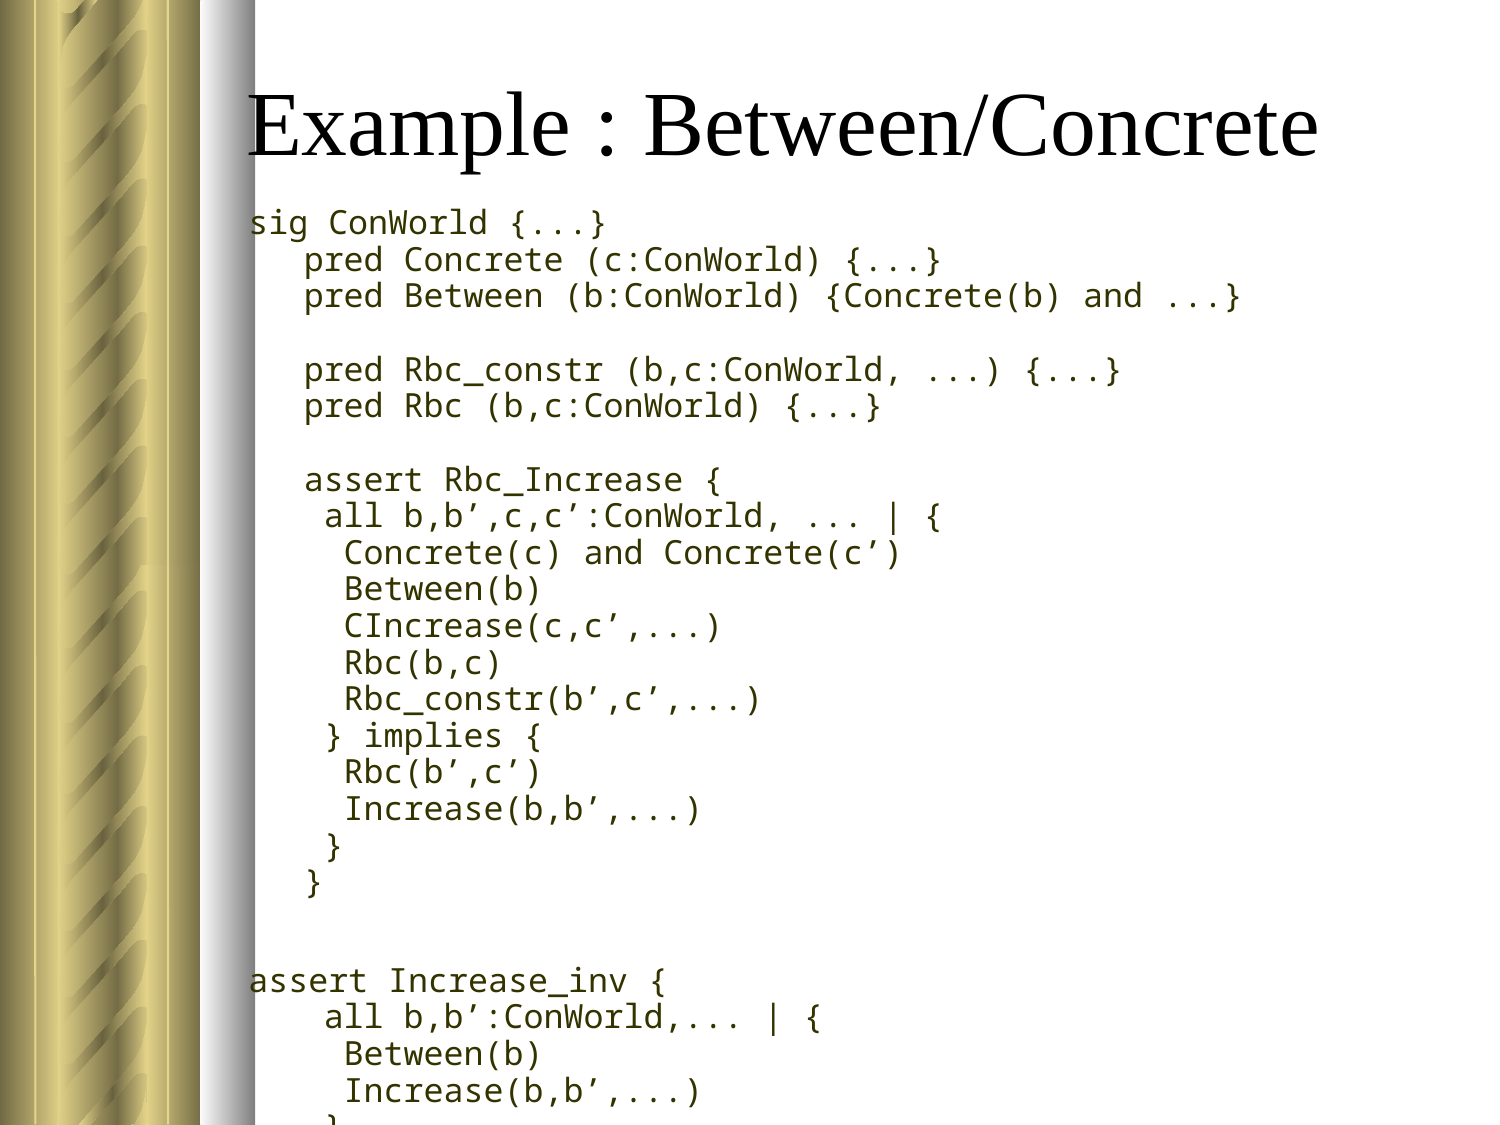

# Example : Between/Concrete
sig ConWorld {...}
pred Concrete (c:ConWorld) {...}
pred Between (b:ConWorld) {Concrete(b) and ...}
pred Rbc_constr (b,c:ConWorld, ...) {...}
pred Rbc (b,c:ConWorld) {...}
assert Rbc_Increase {
 all b,b’,c,c’:ConWorld, ... | {
 Concrete(c) and Concrete(c’)
 Between(b)
 CIncrease(c,c’,...)
 Rbc(b,c)
 Rbc_constr(b’,c’,...)
 } implies {
 Rbc(b’,c’)
 Increase(b,b’,...)
 }
}
assert Increase_inv {
 all b,b’:ConWorld,... | {
 Between(b)
 Increase(b,b’,...)
 }
 implies Between(b’)
}